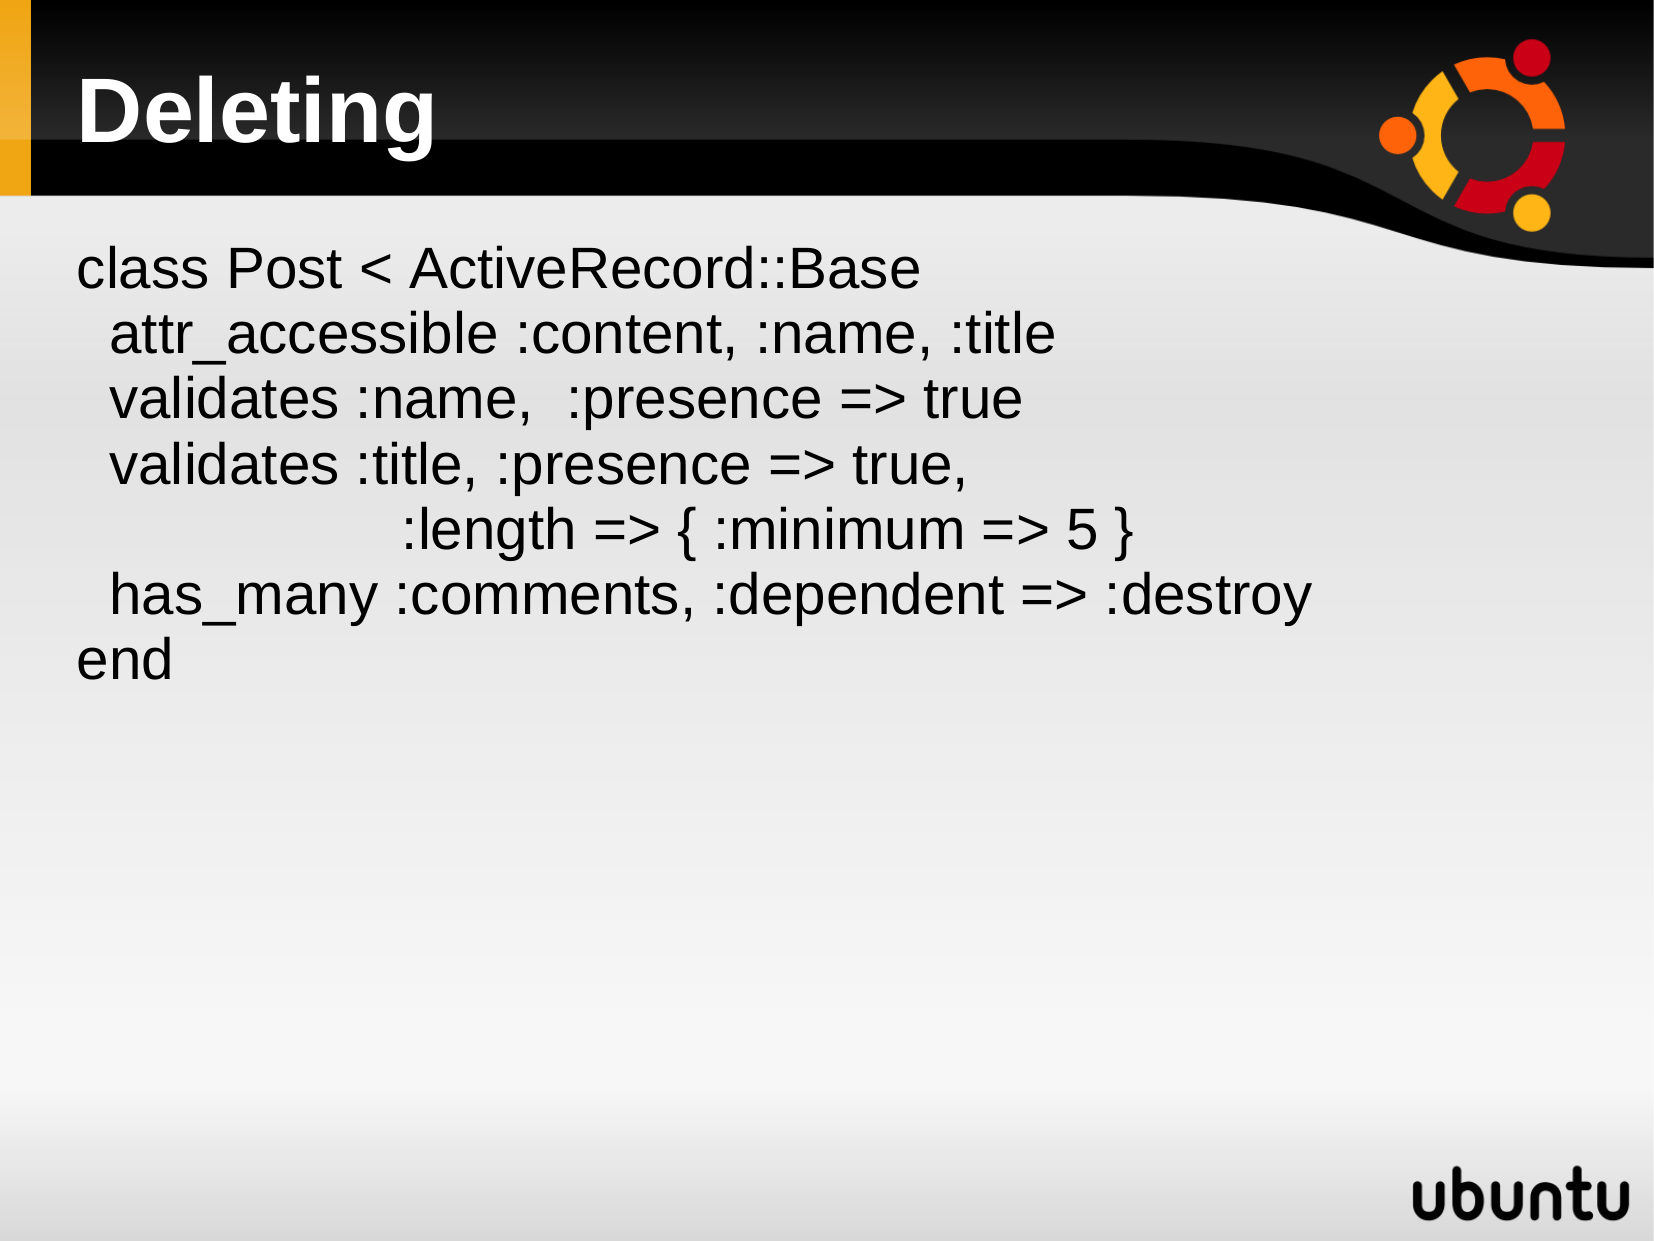

# Deleting
class Post < ActiveRecord::Base
 attr_accessible :content, :name, :title
 validates :name, :presence => true
 validates :title, :presence => true,
 :length => { :minimum => 5 }
 has_many :comments, :dependent => :destroy
end